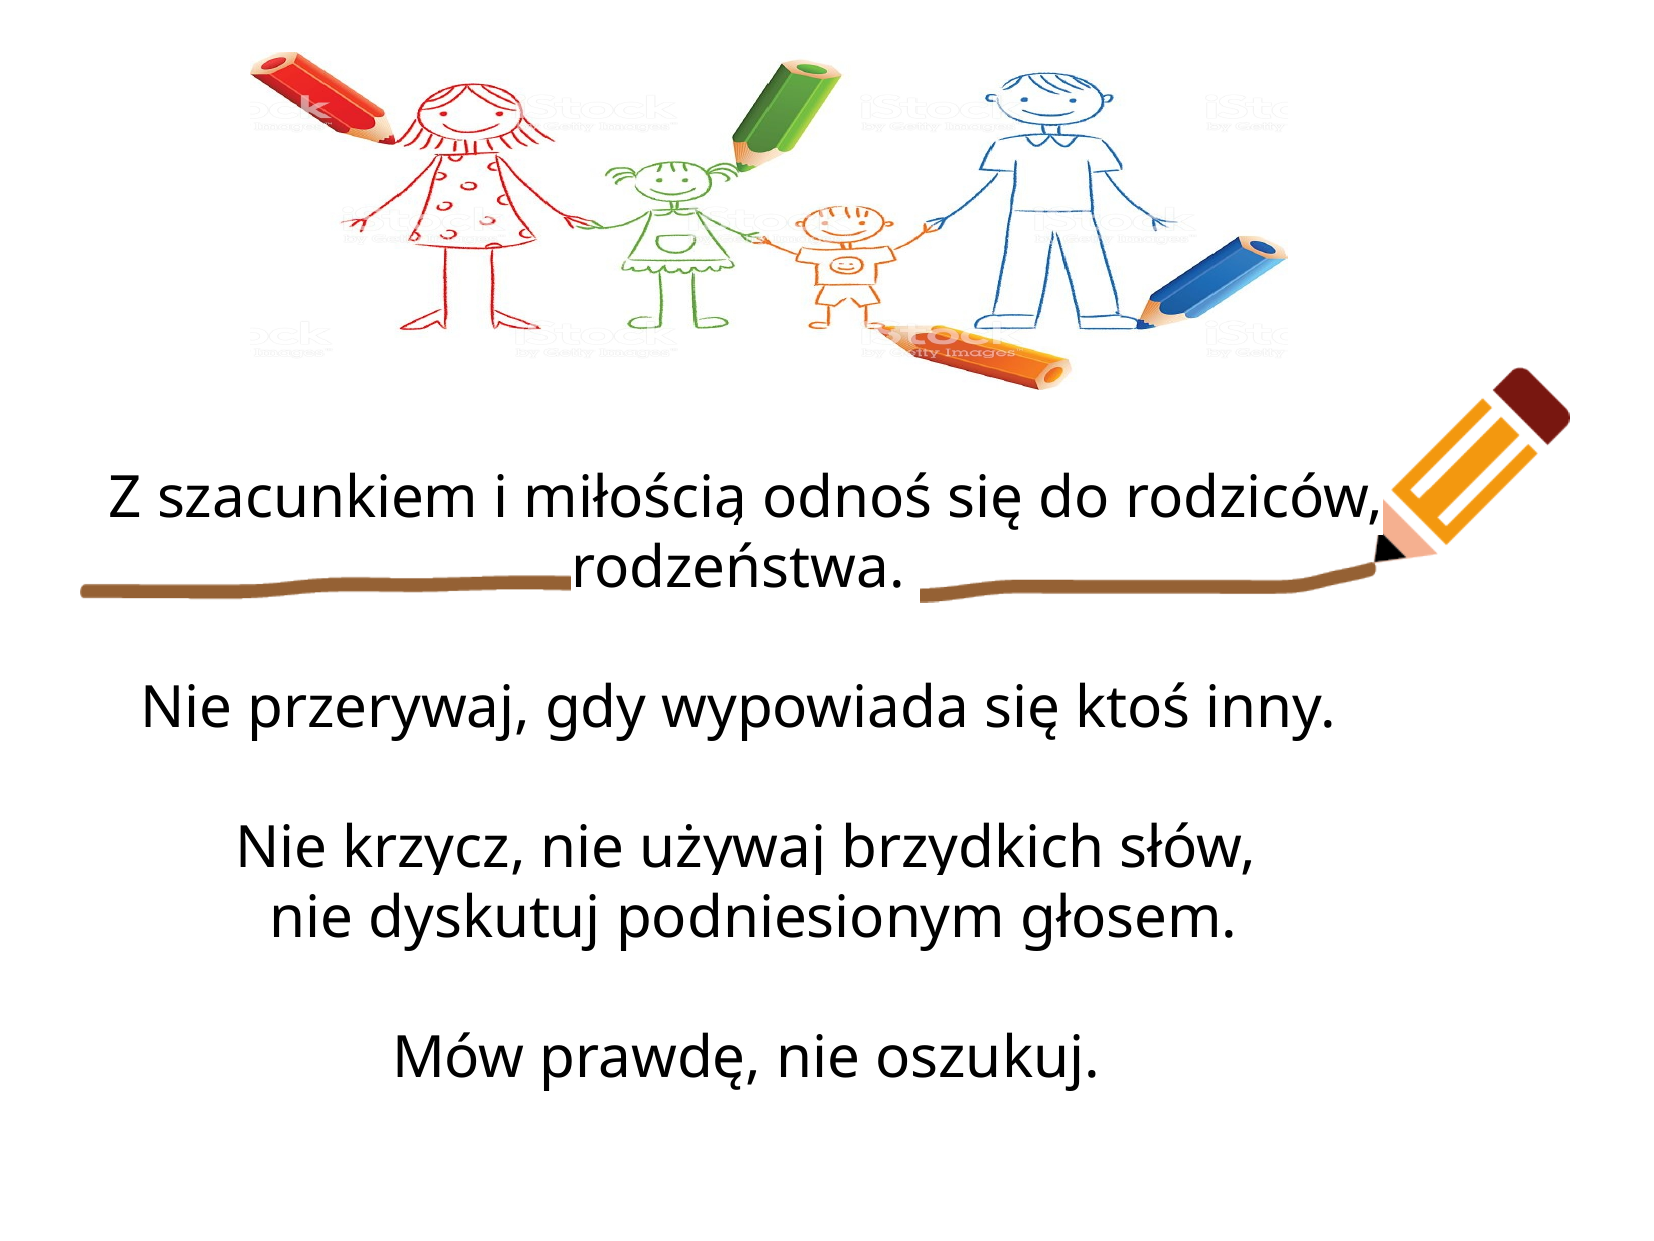

# Z szacunkiem i miłością odnoś się do rodziców, rodzeństwa. Nie przerywaj, gdy wypowiada się ktoś inny. Nie krzycz, nie używaj brzydkich słów, nie dyskutuj podniesionym głosem. Mów prawdę, nie oszukuj.